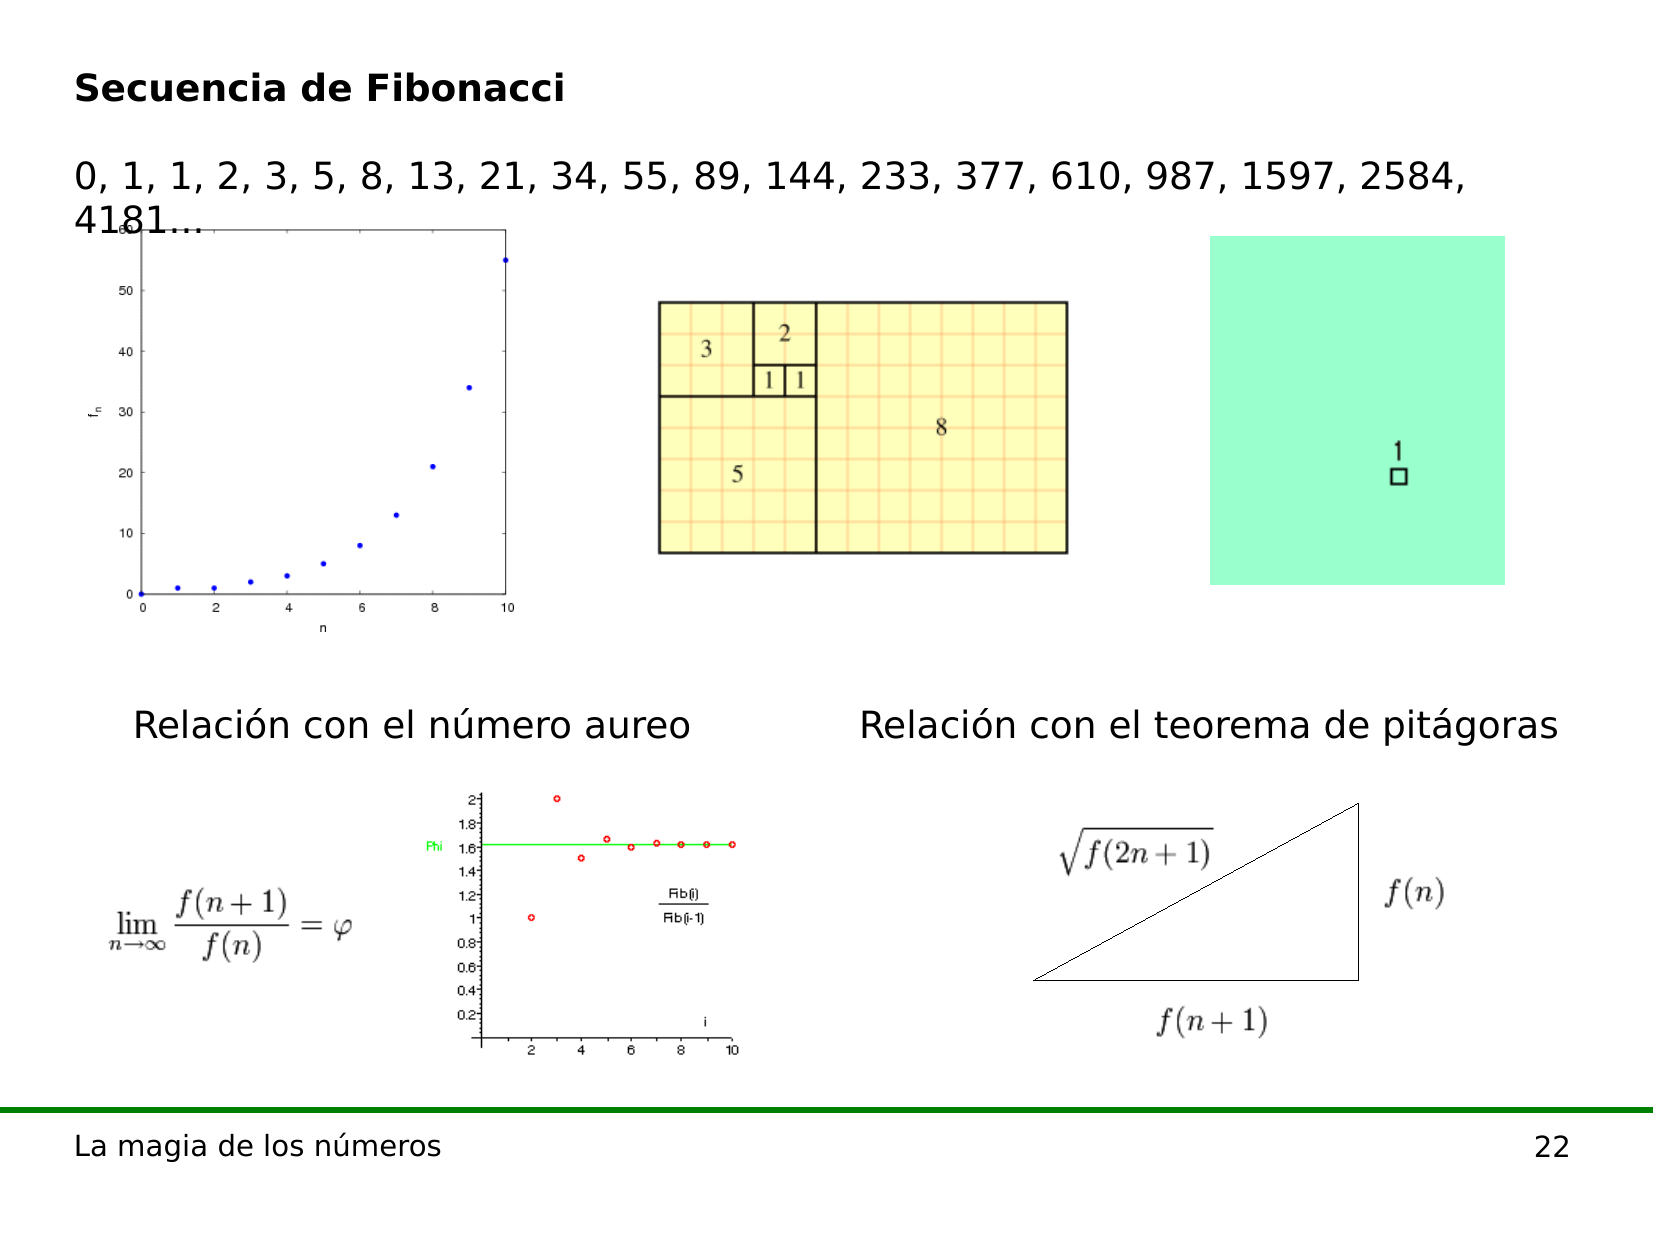

Secuencia de Fibonacci
0, 1, 1, 2, 3, 5, 8, 13, 21, 34, 55, 89, 144, 233, 377, 610, 987, 1597, 2584, 4181...
Relación con el número aureo Relación con el teorema de pitágoras
La magia de los números
22